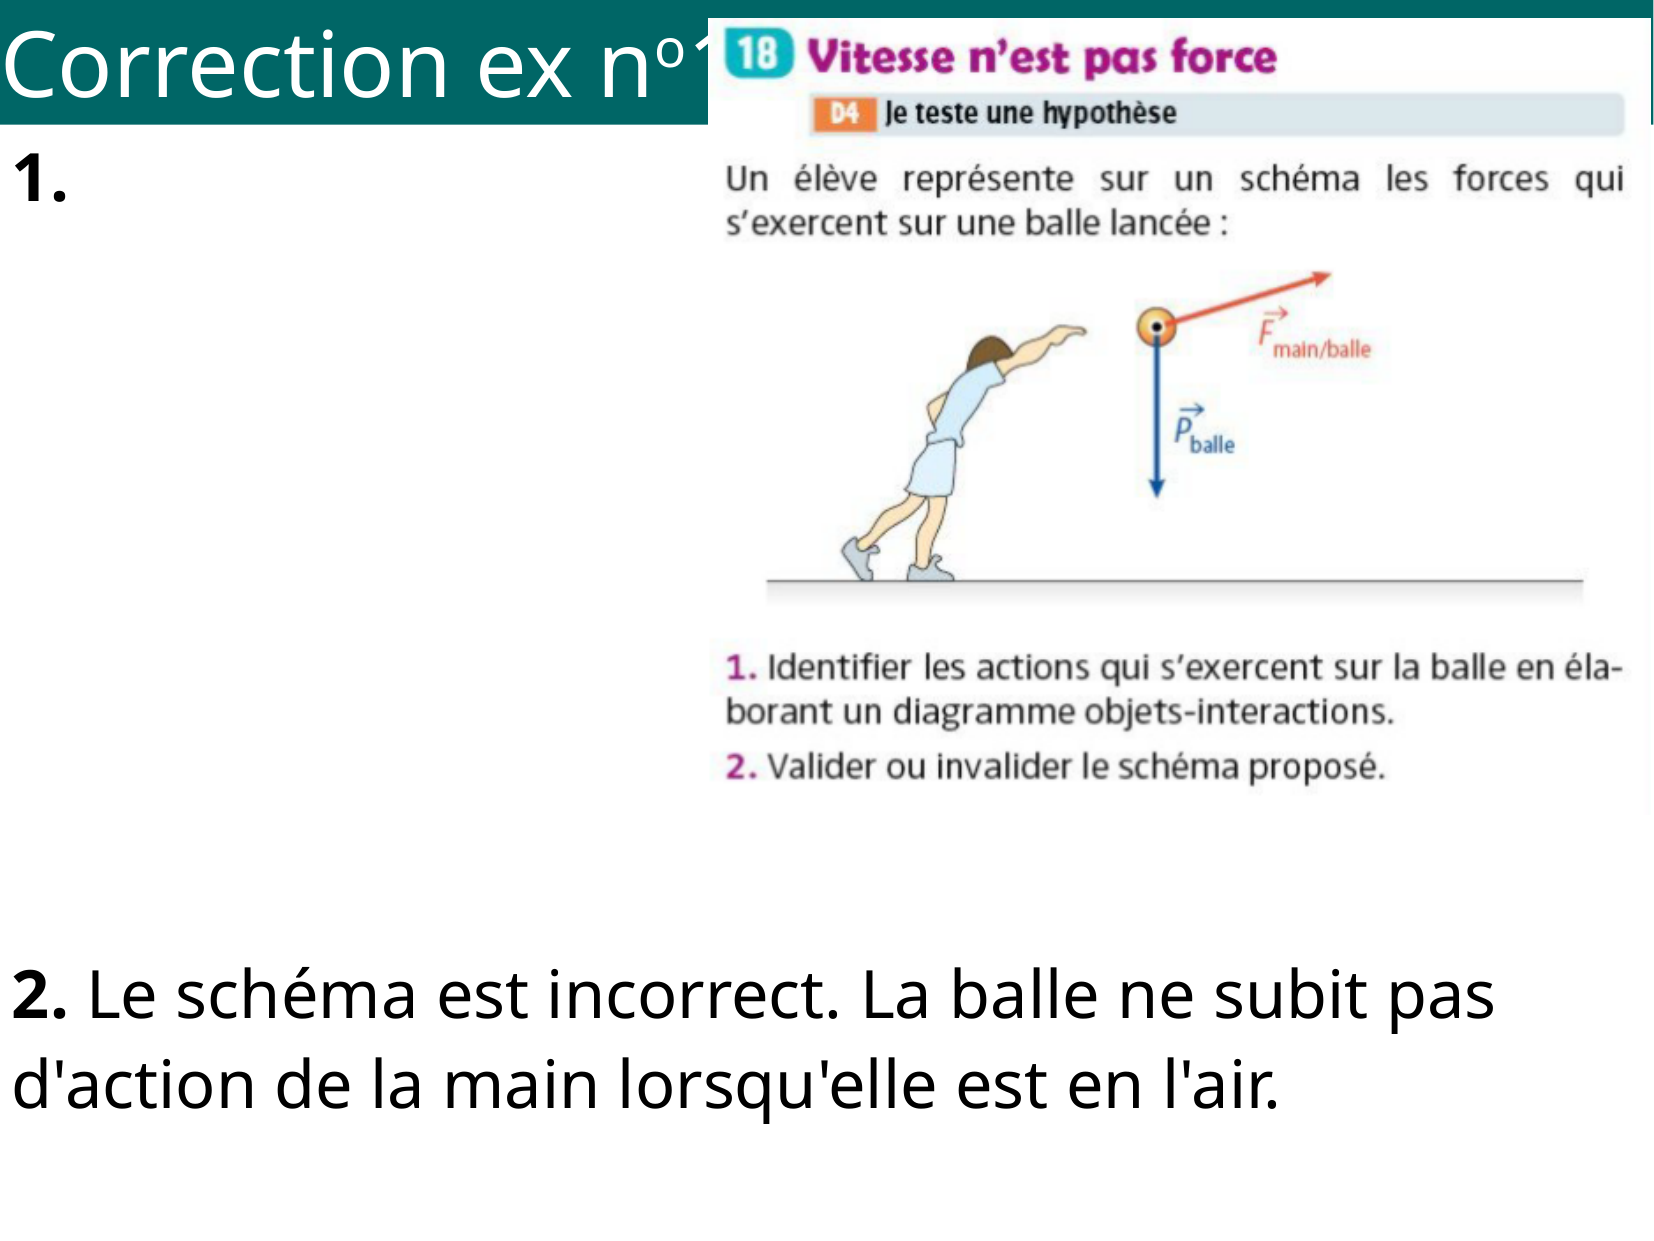

# Correction ex no18
1.
2. Le schéma est incorrect. La balle ne subit pas d'action de la main lorsqu'elle est en l'air.